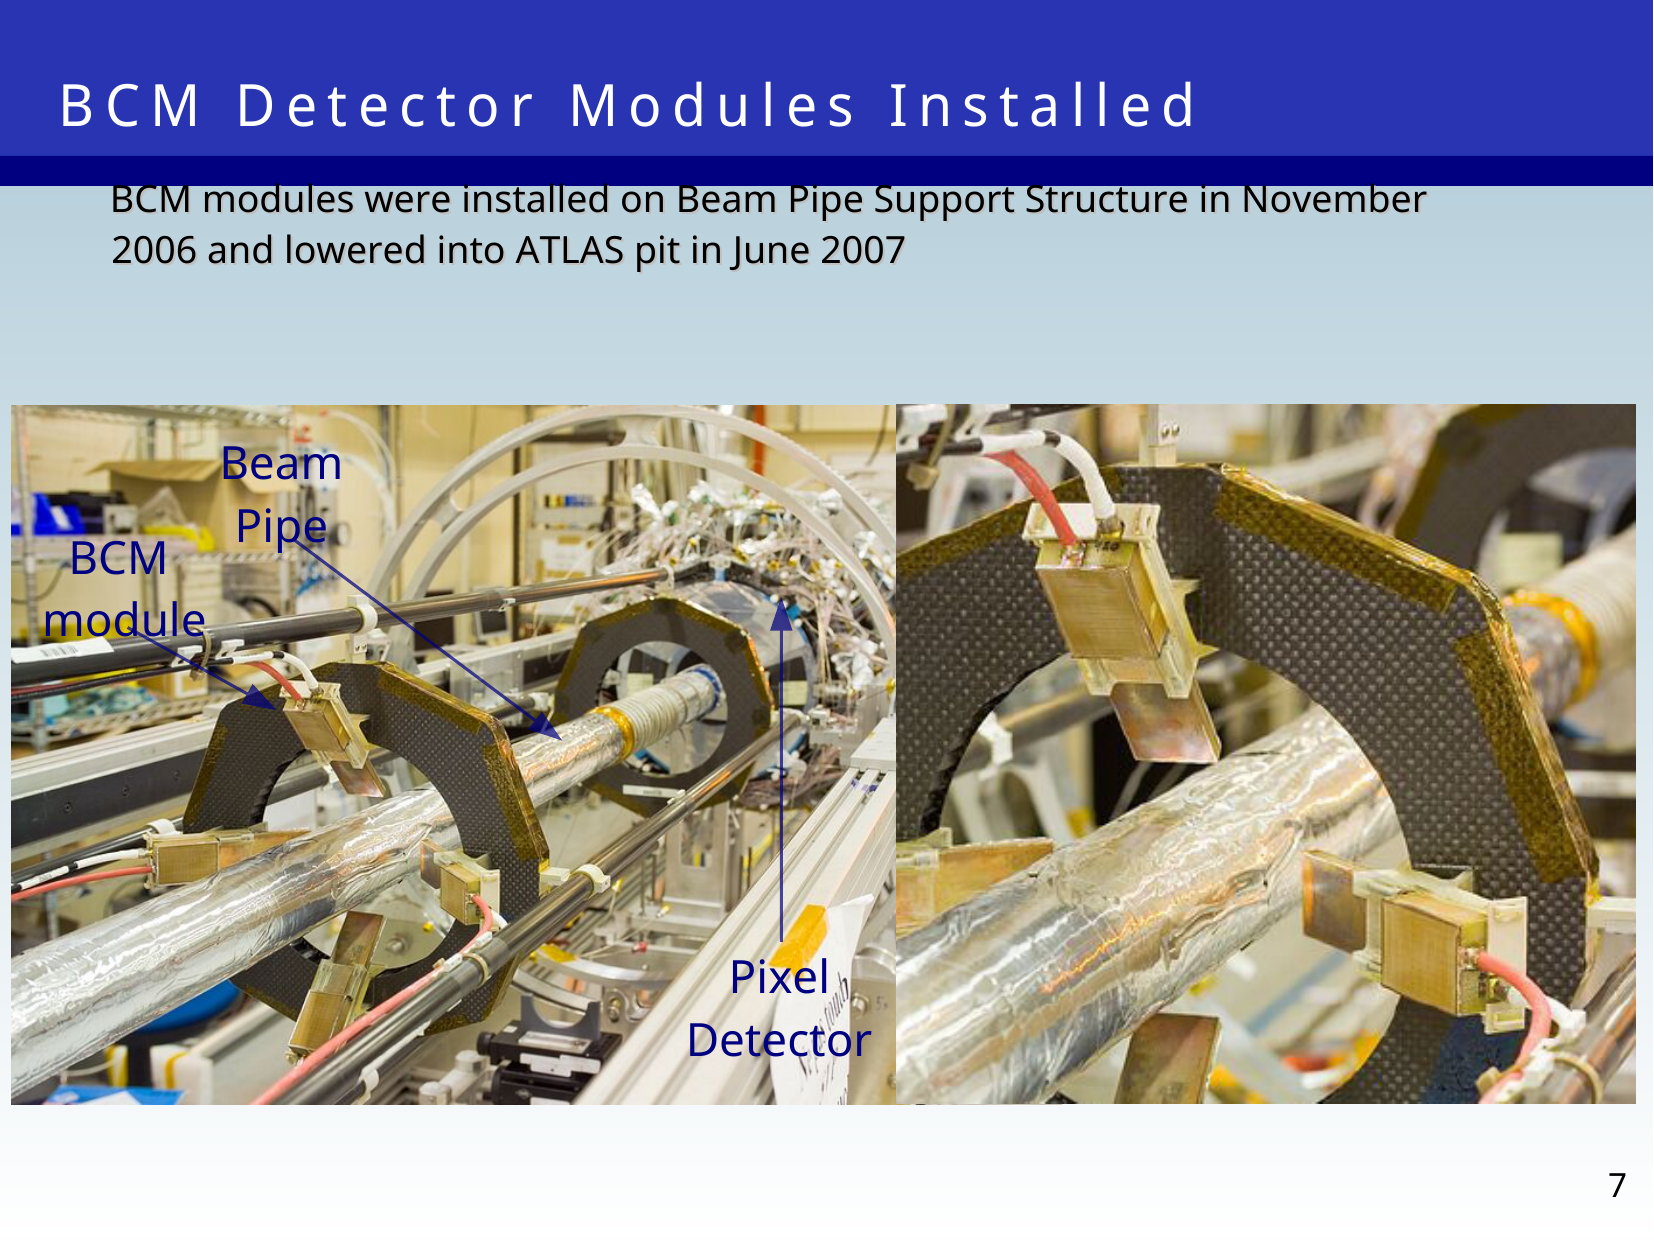

# BCM Detector Modules Installed
BCM modules were installed on Beam Pipe Support Structure in November 2006 and lowered into ATLAS pit in June 2007
Beam
Pipe
BCM
module
Pixel
Detector
7